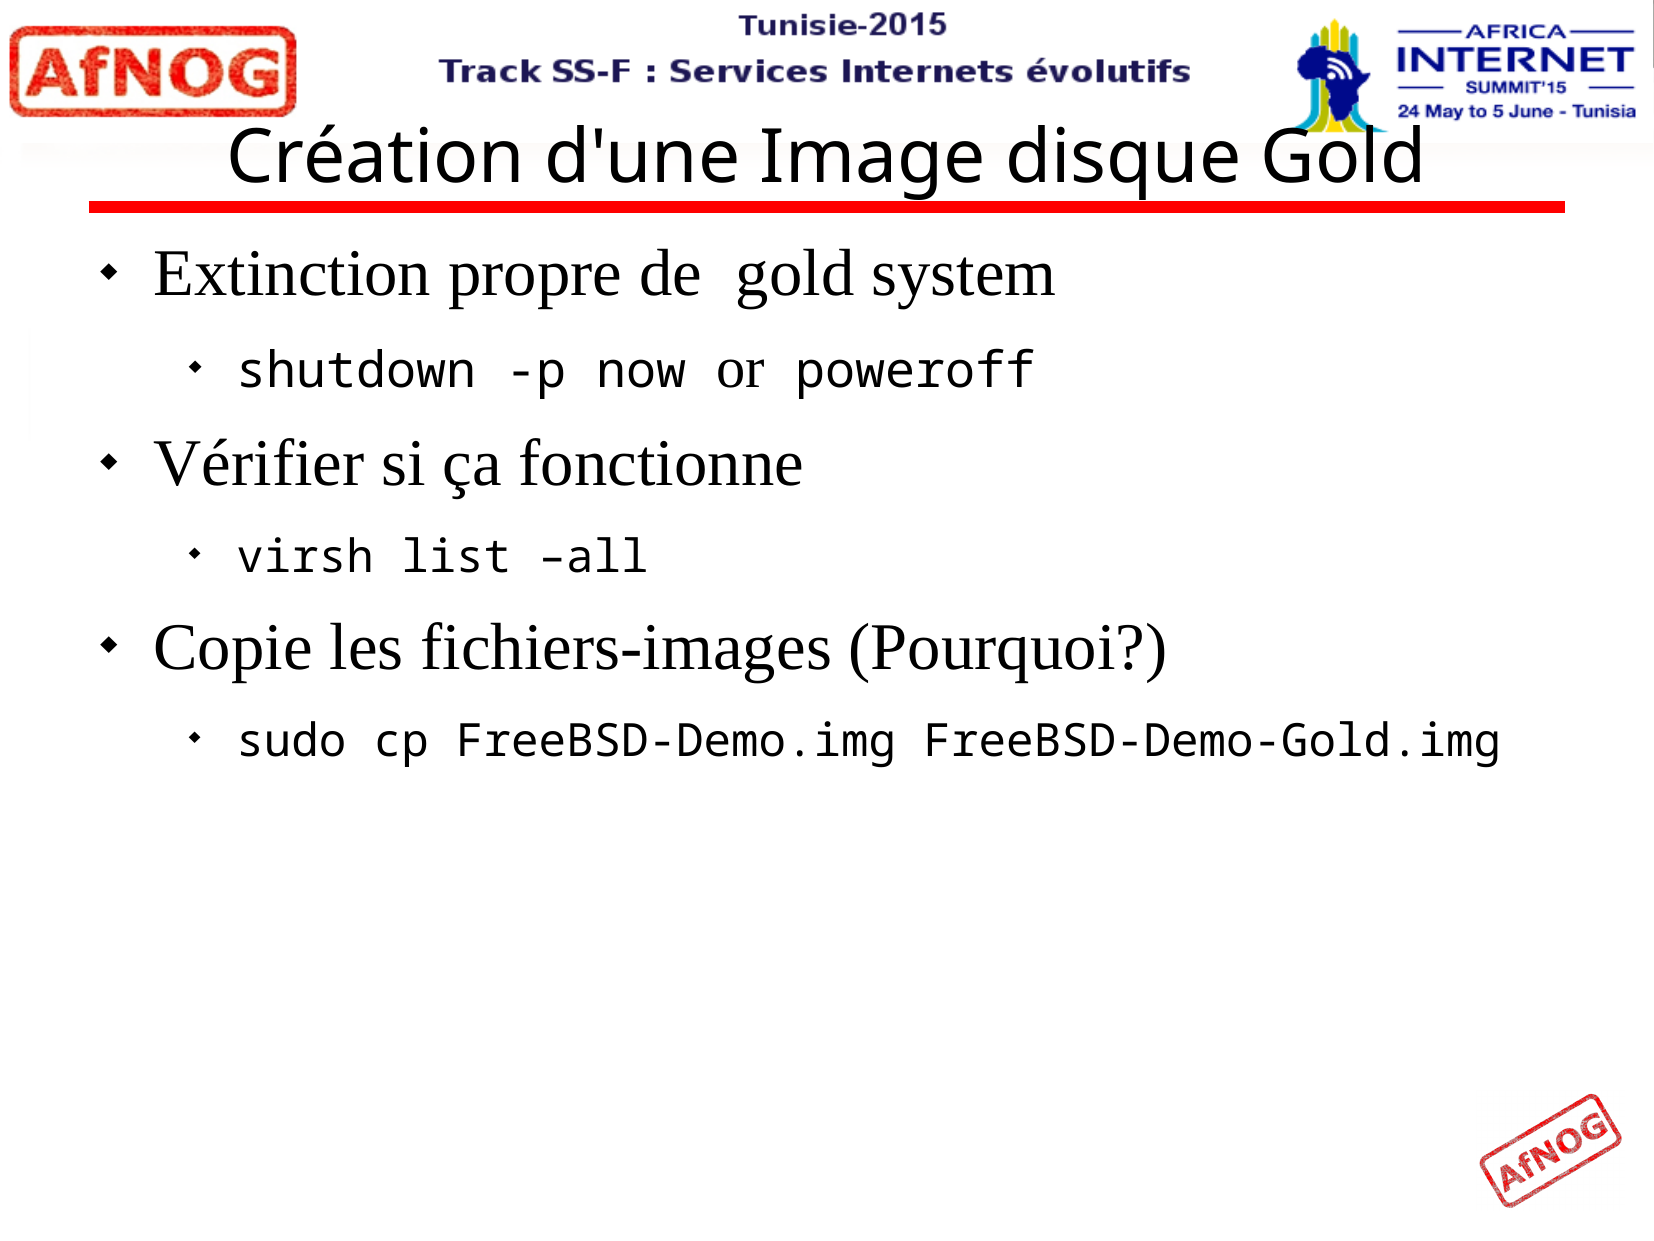

# Création d'une Image disque Gold
Extinction propre de gold system
shutdown -p now or poweroff
Vérifier si ça fonctionne
virsh list –all
Copie les fichiers-images (Pourquoi?)
sudo cp FreeBSD-Demo.img FreeBSD-Demo-Gold.img